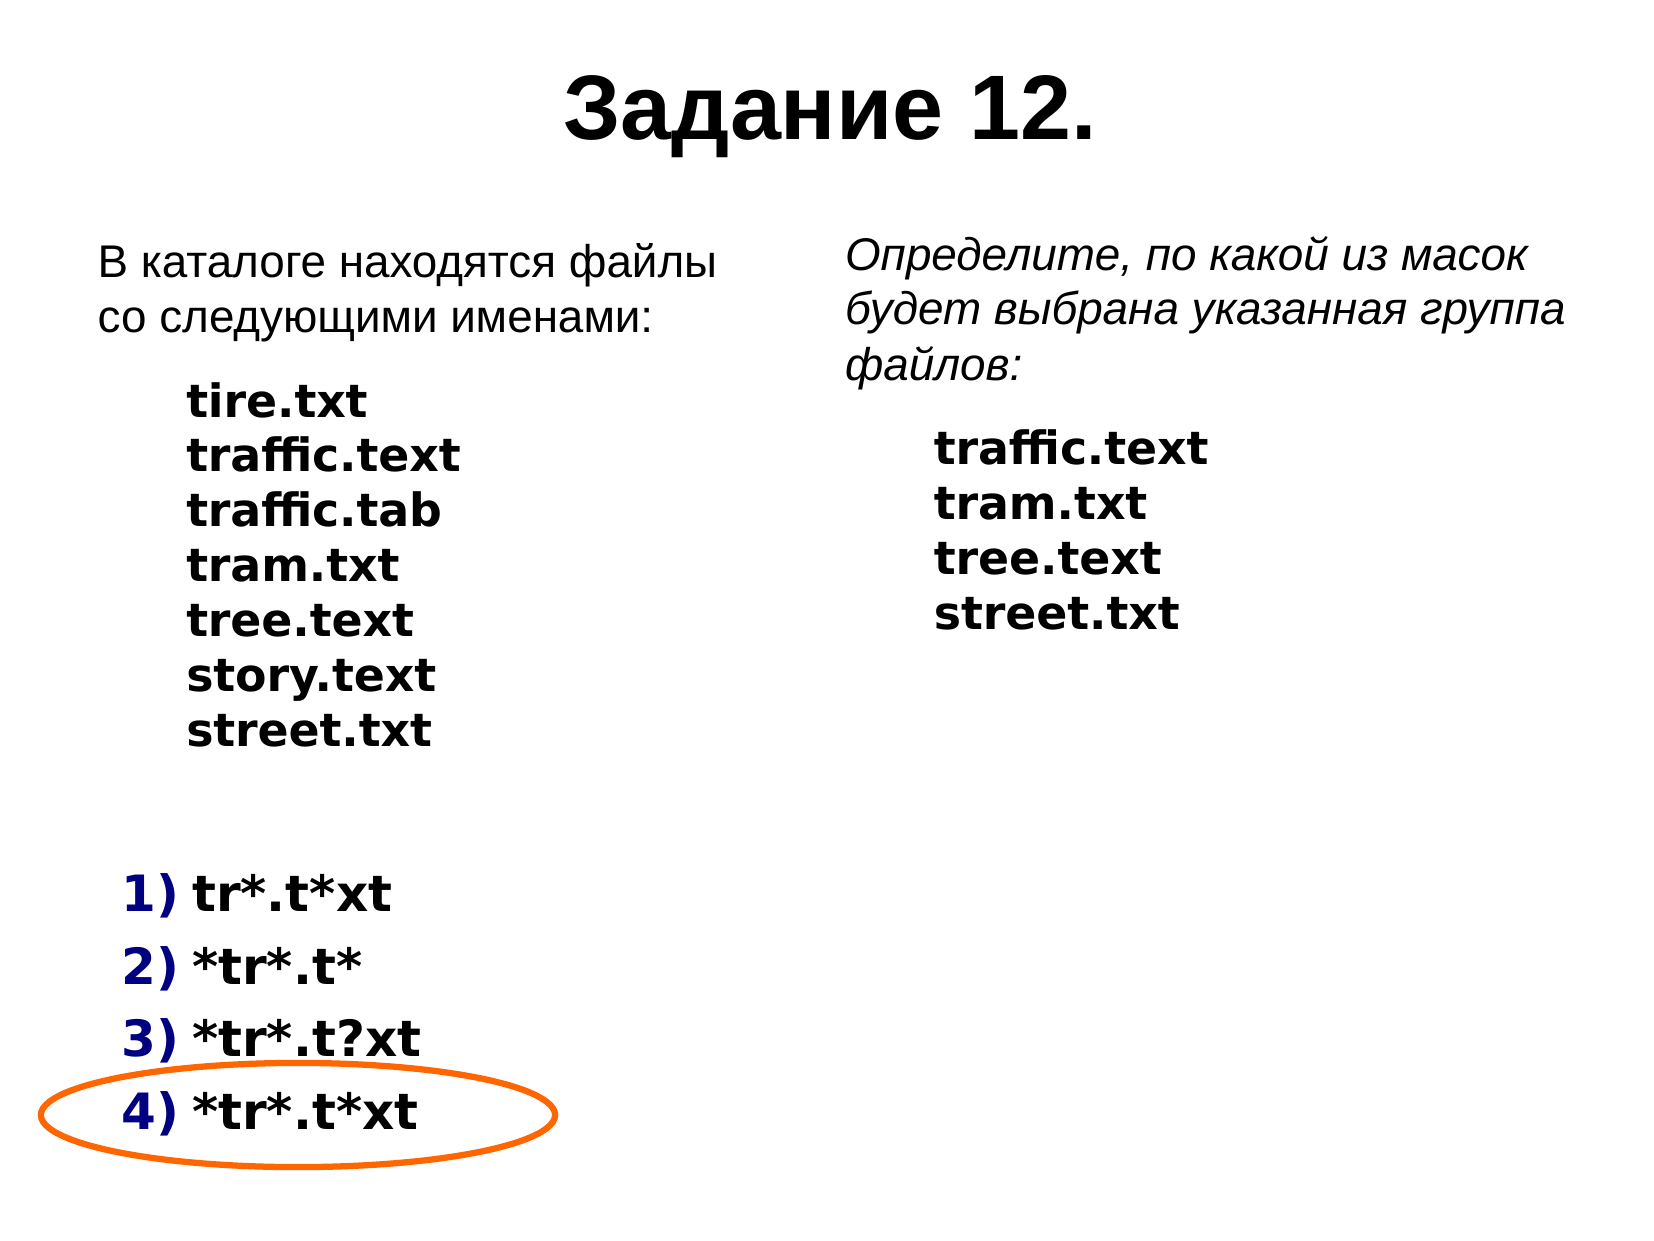

# Задание 12.
В каталоге находятся файлы со следующими именами:
tire.txt
traffic.text
traffic.tab
tram.txt
tree.text
story.text
street.txt
Определите, по какой из масок будет выбрана указанная группа файлов:
traffic.text
tram.txt
tree.text
street.txt
tr*.t*xt
*tr*.t*
*tr*.t?xt
*tr*.t*xt